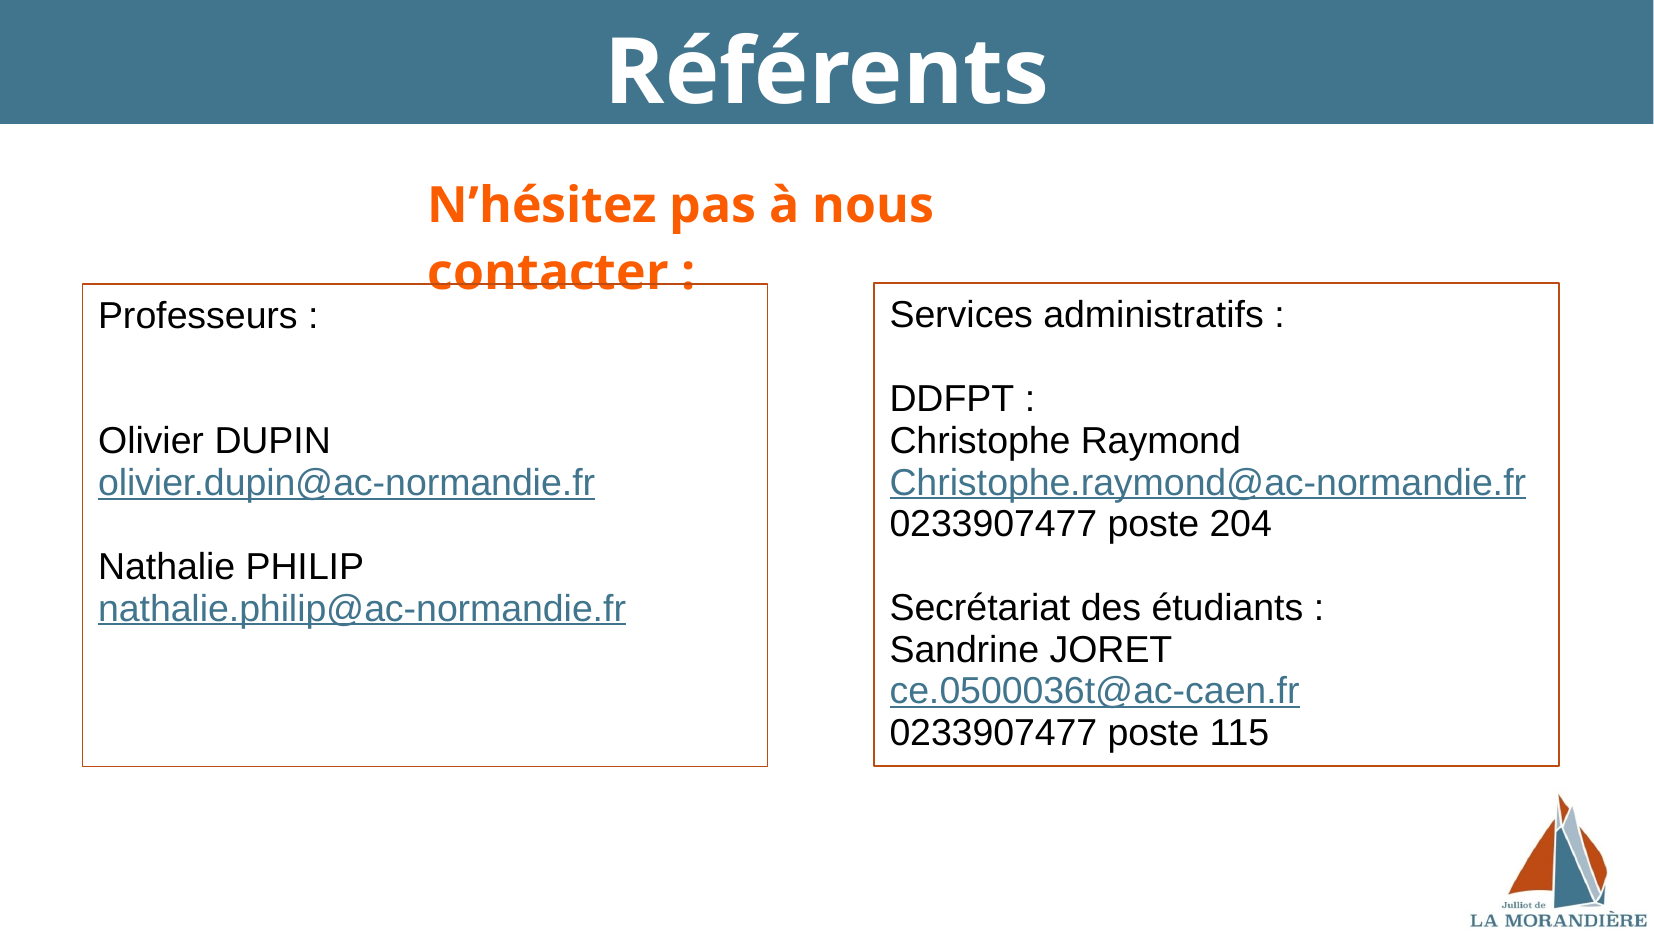

# Référents
N’hésitez pas à nous contacter :
Services administratifs :
DDFPT :
Christophe Raymond
Christophe.raymond@ac-normandie.fr
0233907477 poste 204
Secrétariat des étudiants :
Sandrine JORET
ce.0500036t@ac-caen.fr
0233907477 poste 115
Professeurs :
Olivier DUPIN
olivier.dupin@ac-normandie.fr
Nathalie PHILIP
nathalie.philip@ac-normandie.fr